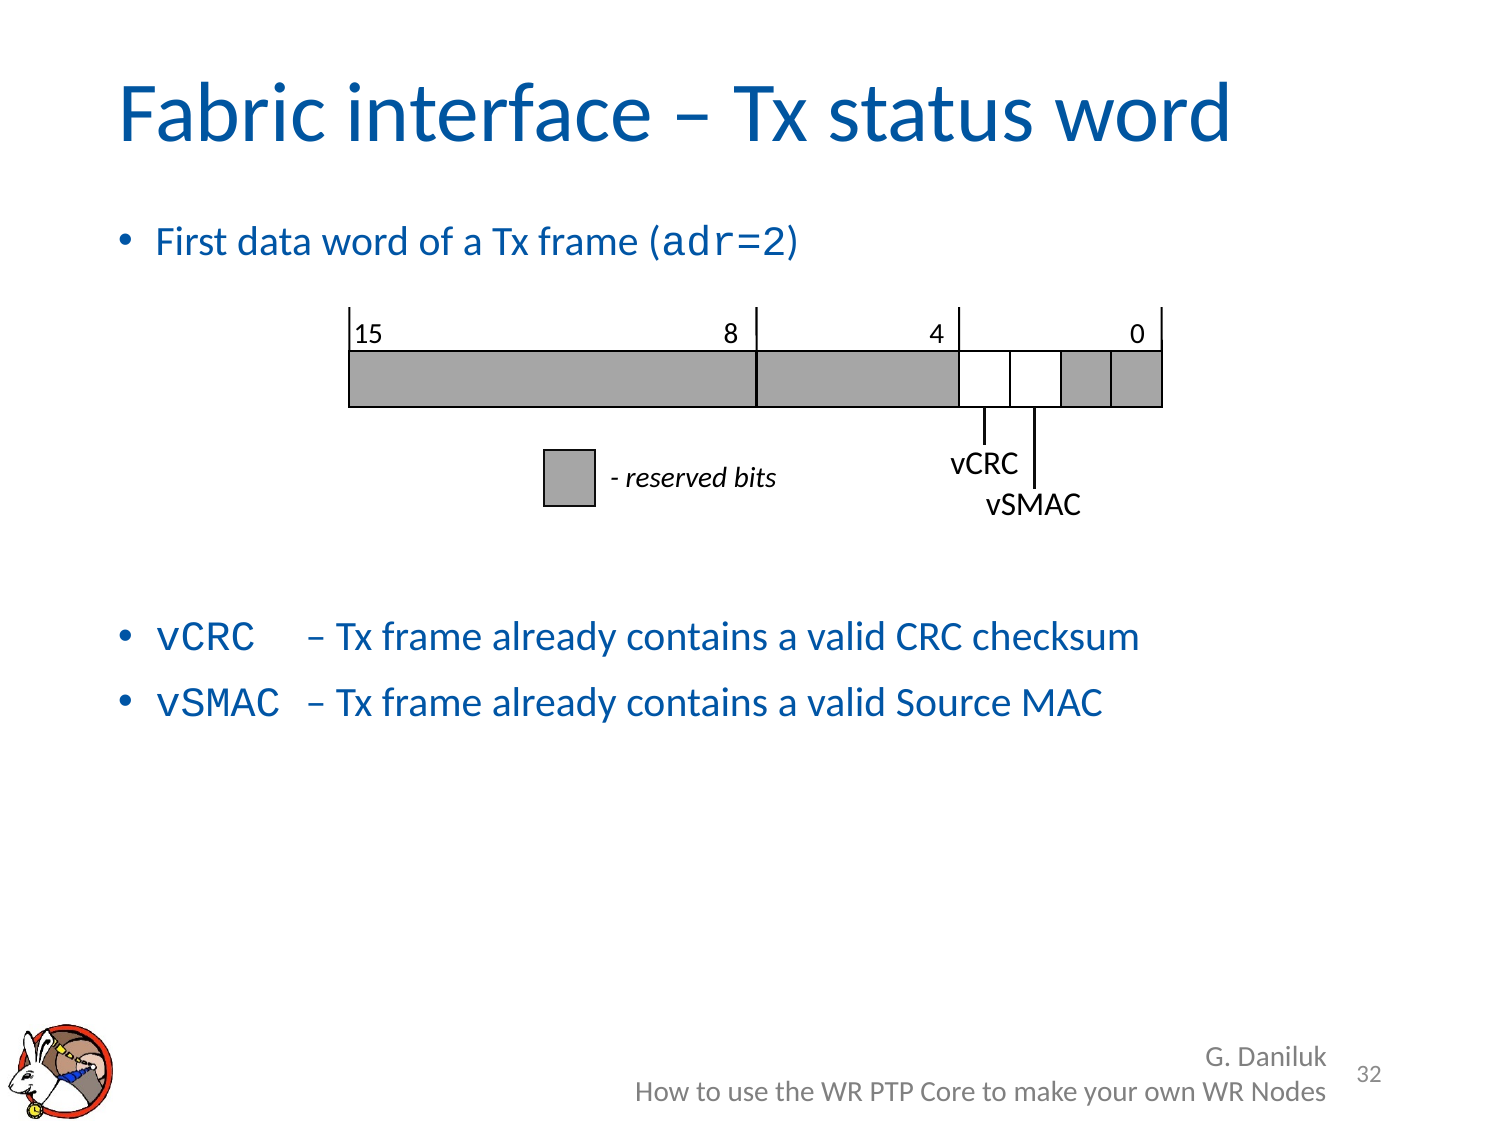

# Fabric interface – Tx status word
First data word of a Tx frame (adr=2)
vCRC – Tx frame already contains a valid CRC checksum
vSMAC – Tx frame already contains a valid Source MAC
15
8
4
0
vCRC
vSMAC
- reserved bits
G. Daniluk
How to use the WR PTP Core to make your own WR Nodes